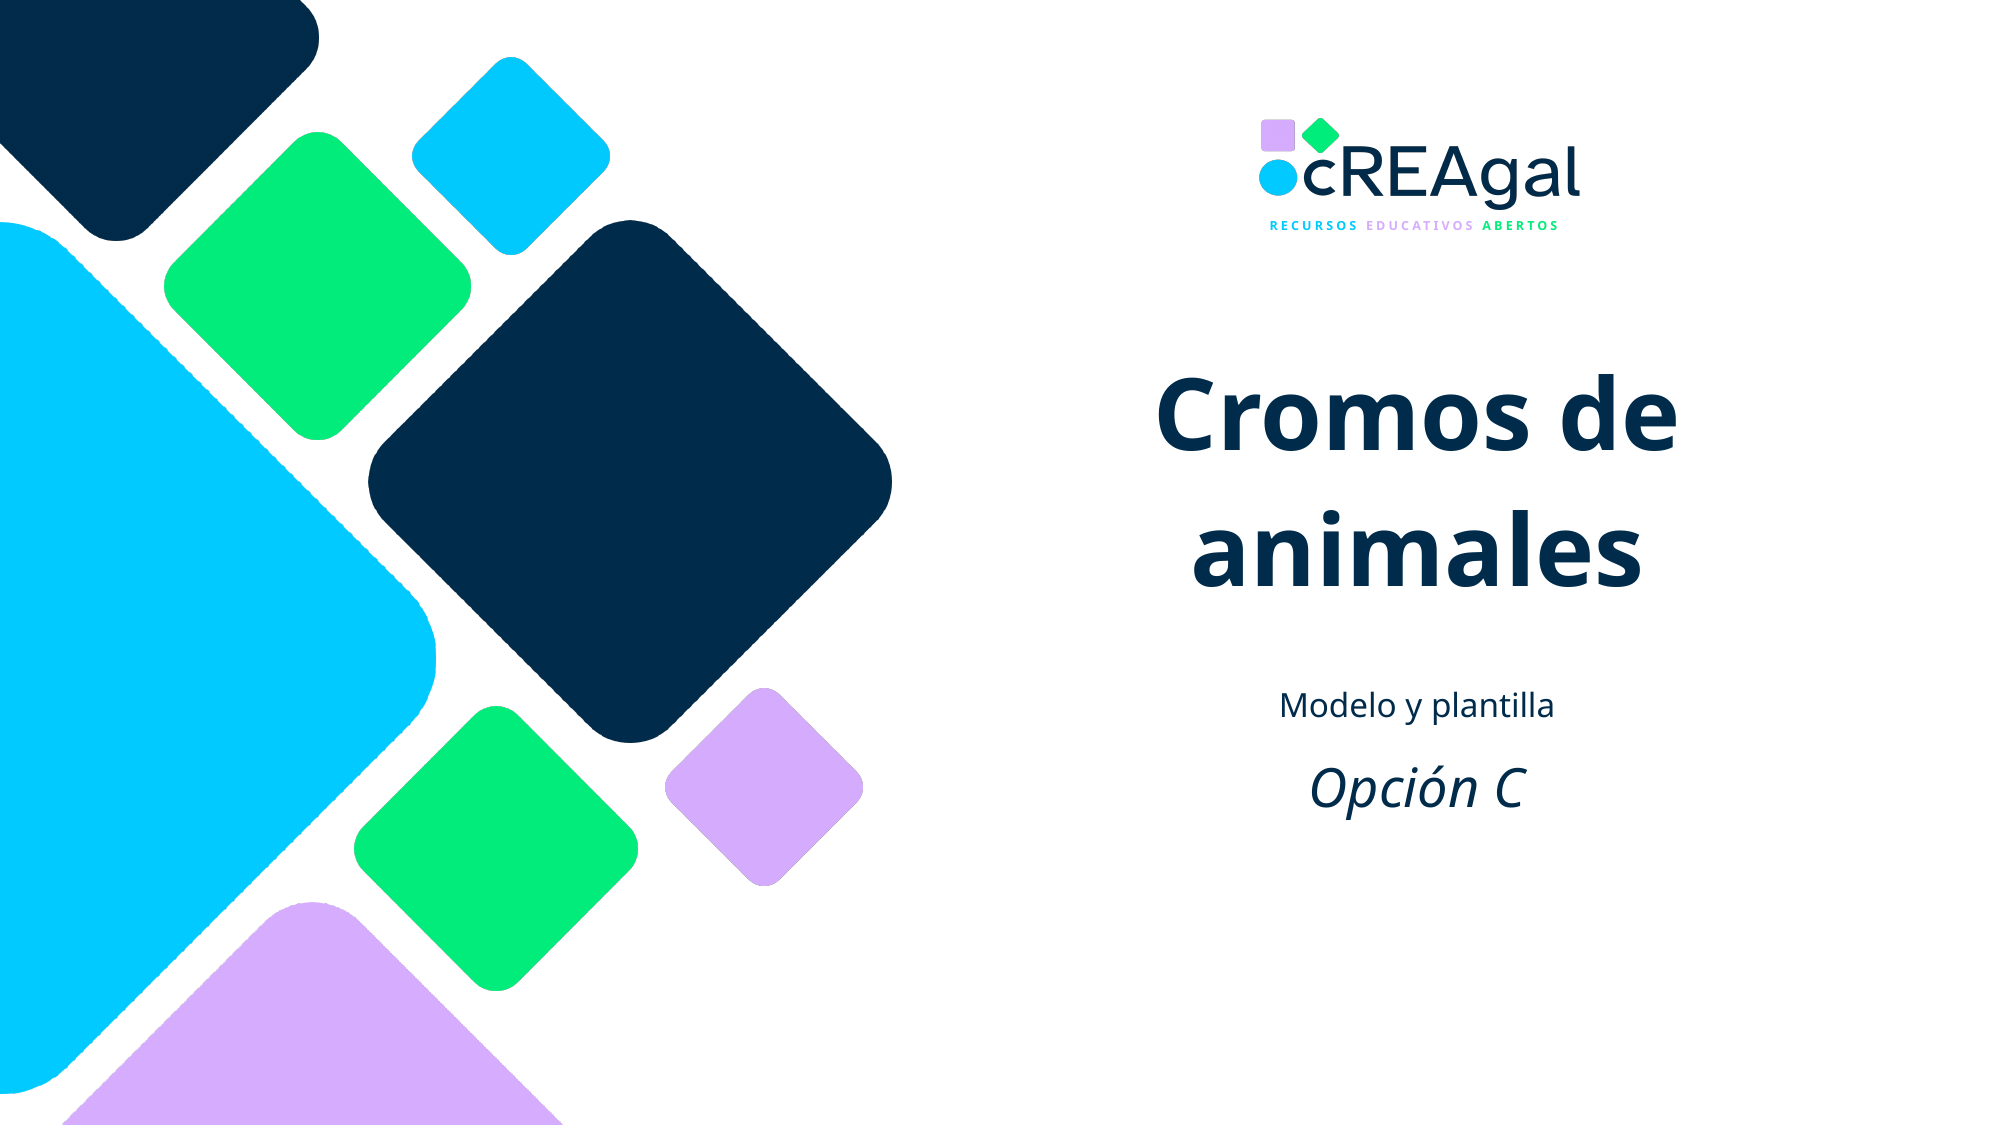

# Cromos de animales
Modelo y plantilla
Opción C